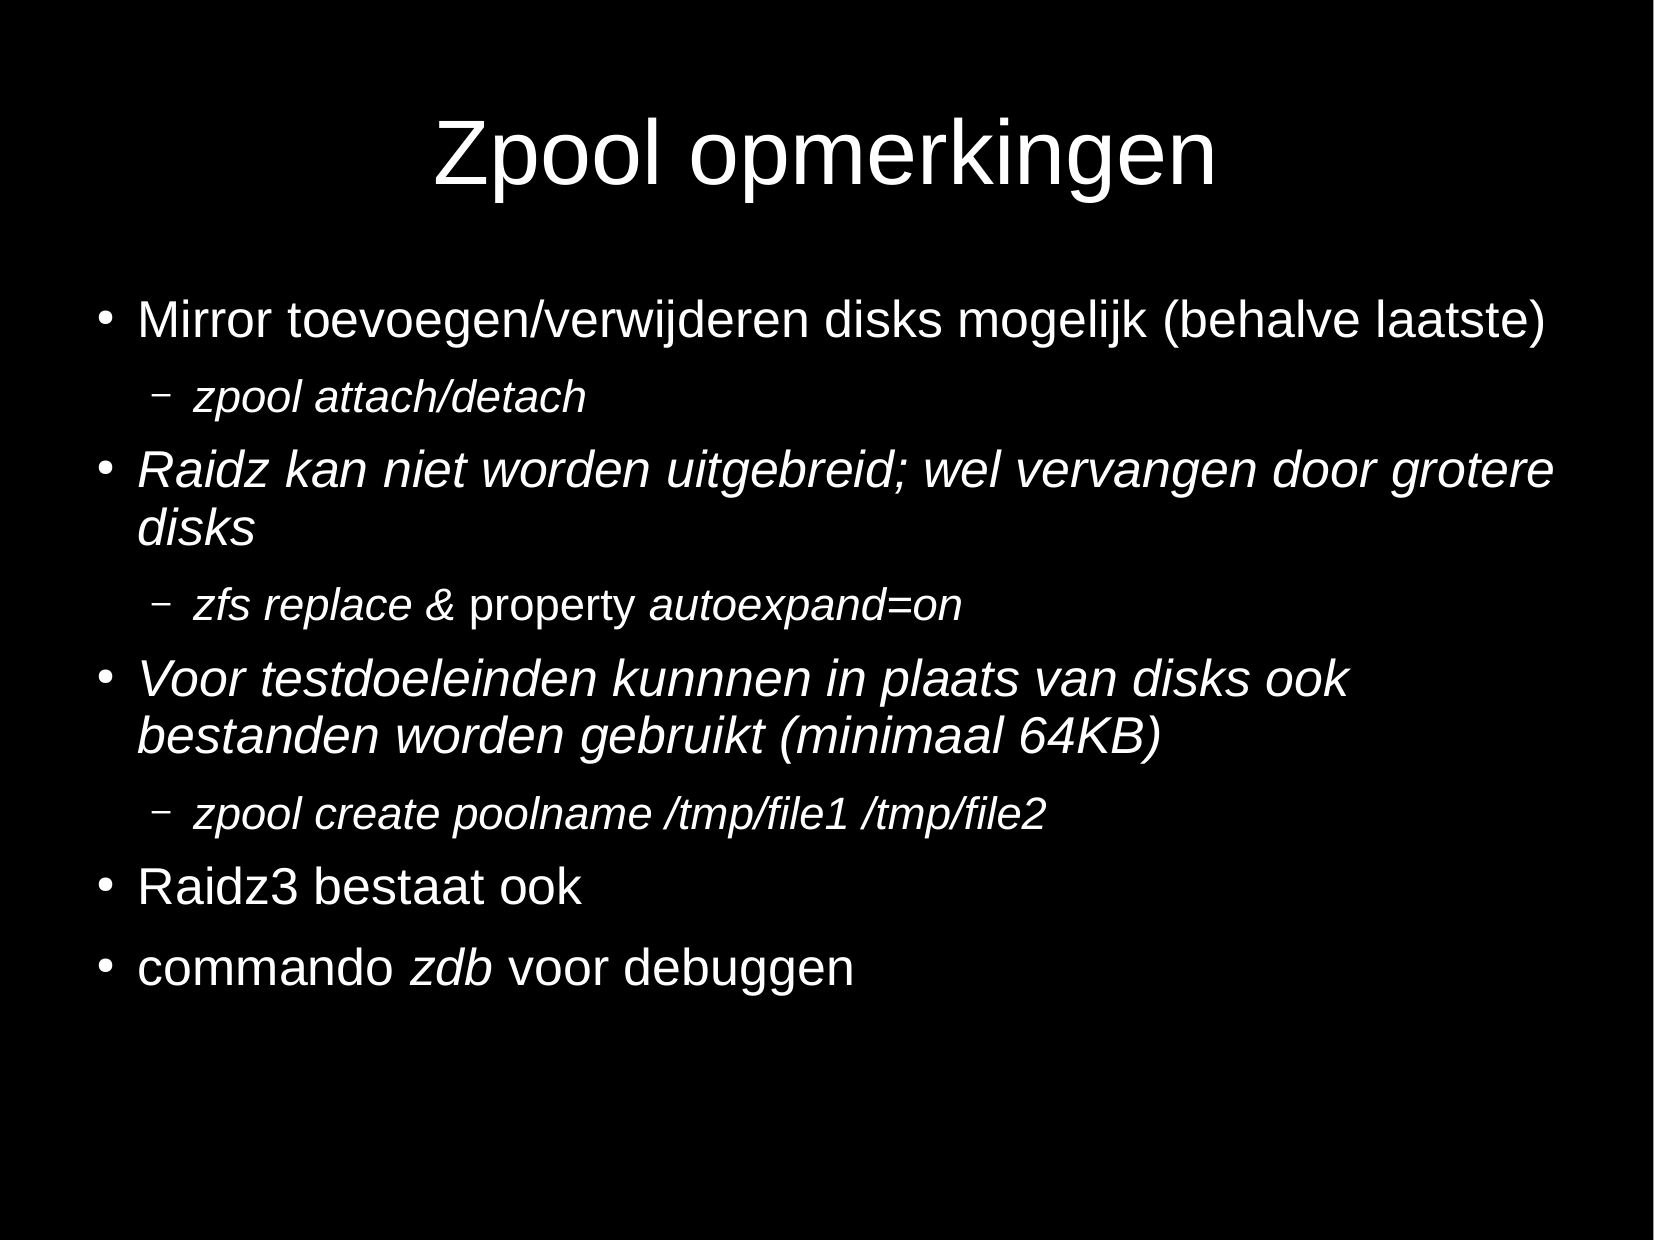

# Zpool opmerkingen
Mirror toevoegen/verwijderen disks mogelijk (behalve laatste)
zpool attach/detach
Raidz kan niet worden uitgebreid; wel vervangen door grotere disks
zfs replace & property autoexpand=on
Voor testdoeleinden kunnnen in plaats van disks ook bestanden worden gebruikt (minimaal 64KB)
zpool create poolname /tmp/file1 /tmp/file2
Raidz3 bestaat ook
commando zdb voor debuggen